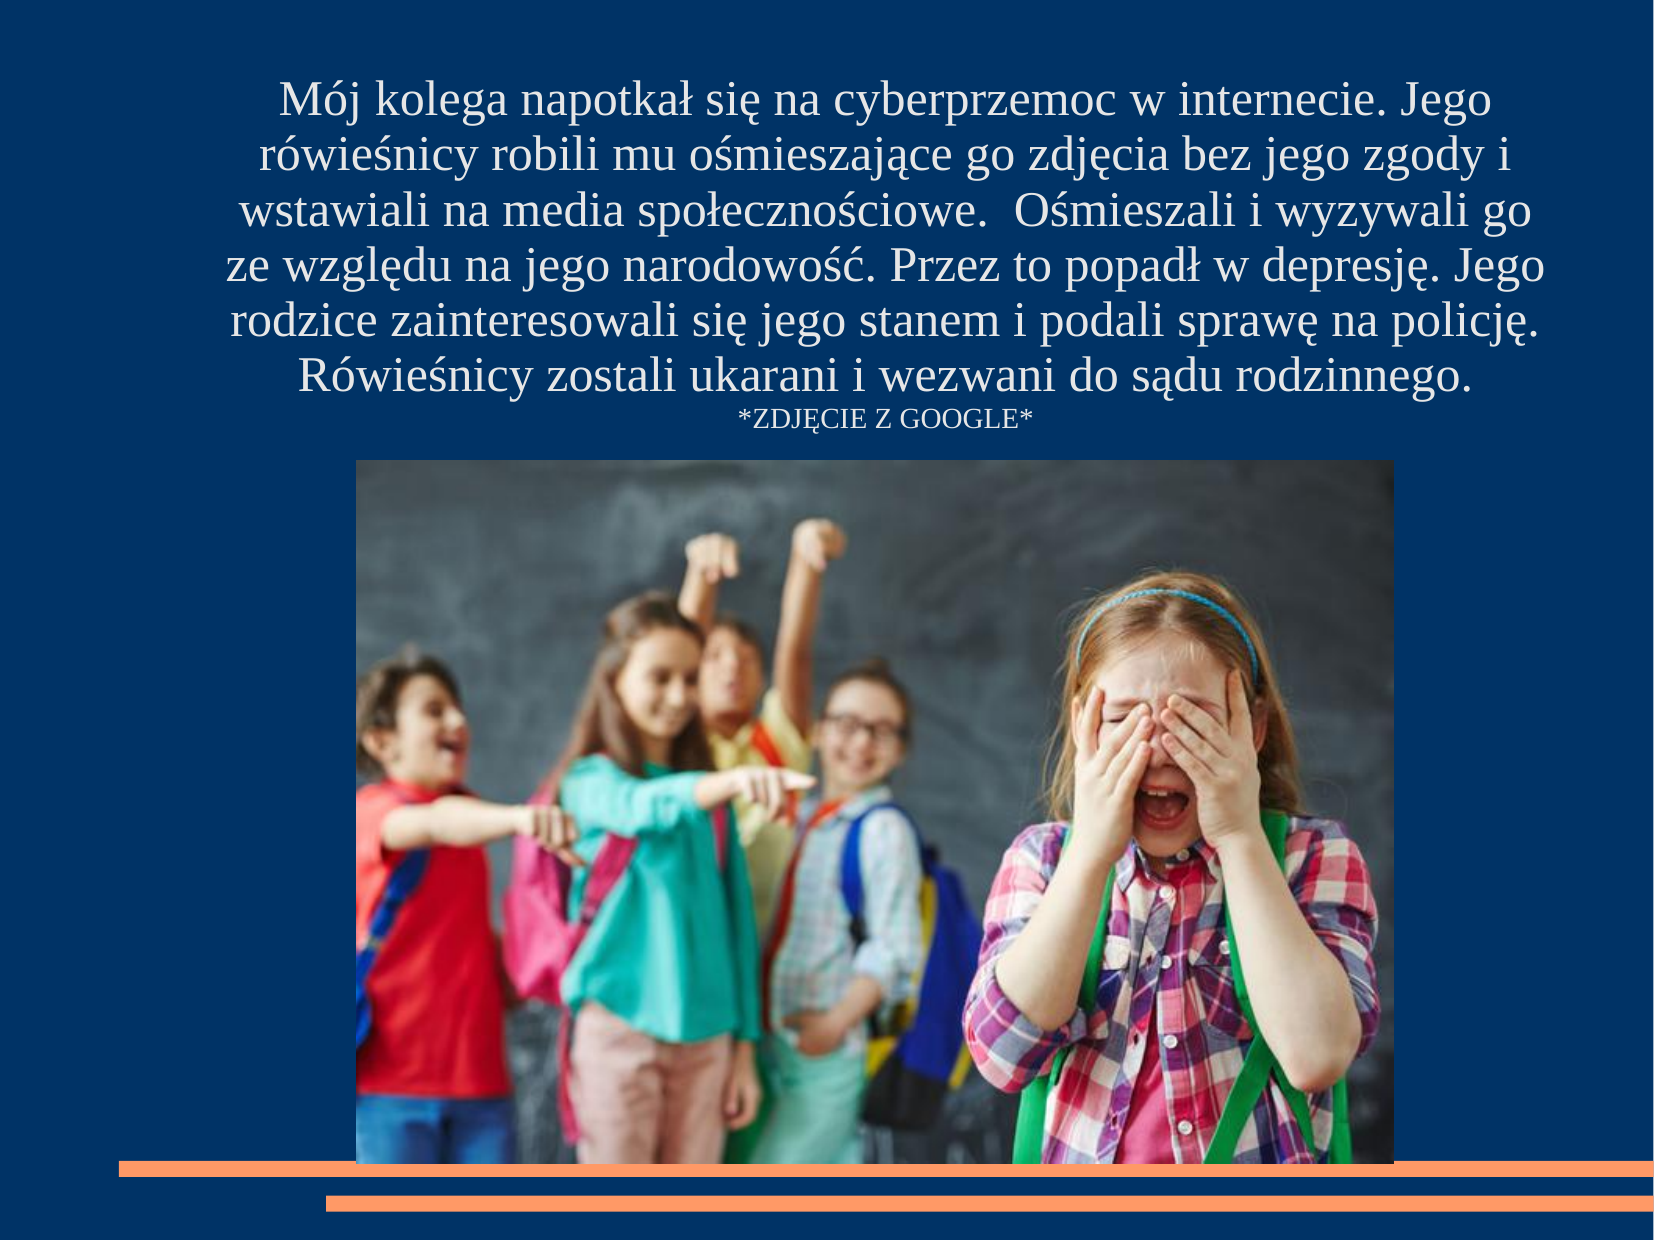

# Mój kolega napotkał się na cyberprzemoc w internecie. Jego rówieśnicy robili mu ośmieszające go zdjęcia bez jego zgody i wstawiali na media społecznościowe. Ośmieszali i wyzywali go ze względu na jego narodowość. Przez to popadł w depresję. Jego rodzice zainteresowali się jego stanem i podali sprawę na policję. Rówieśnicy zostali ukarani i wezwani do sądu rodzinnego.
*ZDJĘCIE Z GOOGLE*